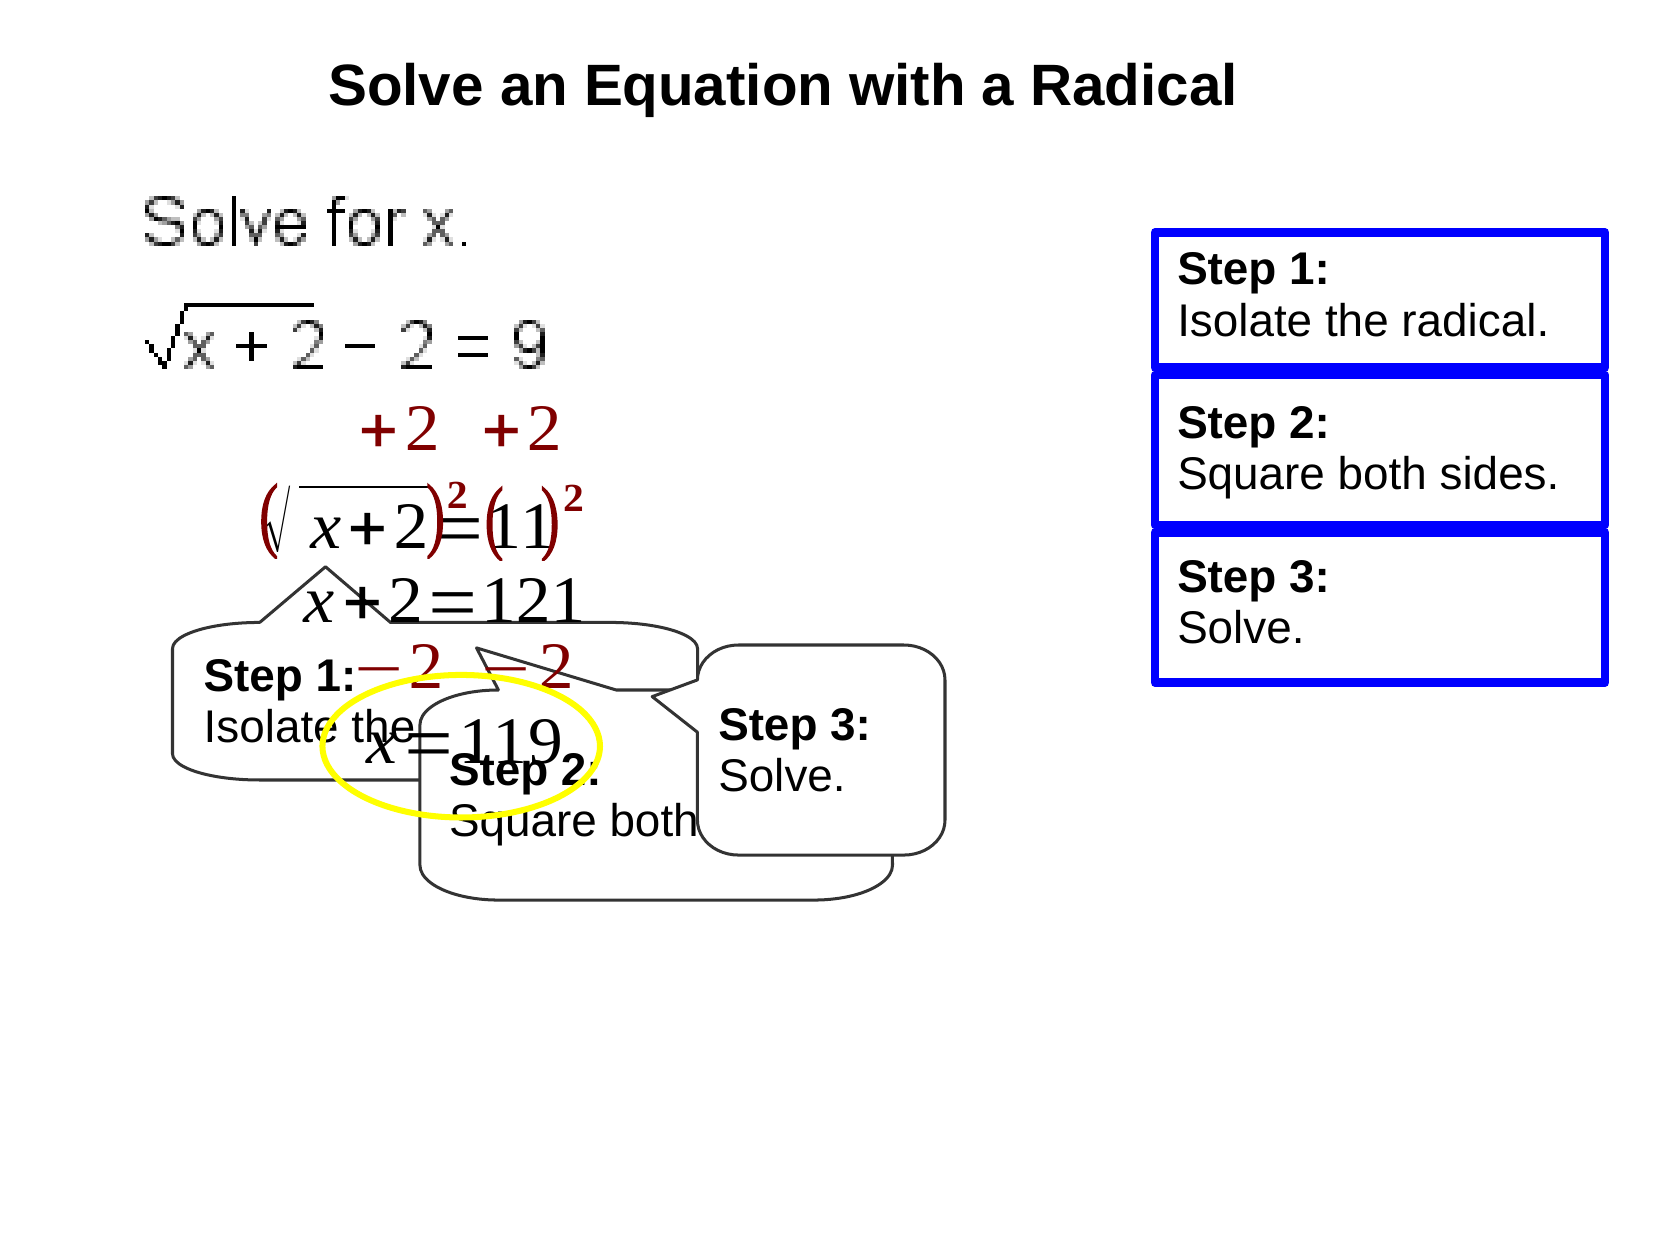

Solve an Equation with a Radical
Step 1:
Isolate the radical.
Step 2:
Square both sides.
Step 3:
Solve.
Step 1:
Isolate the radical.
Step 3:
Solve.
Step 2:
Square both sides.